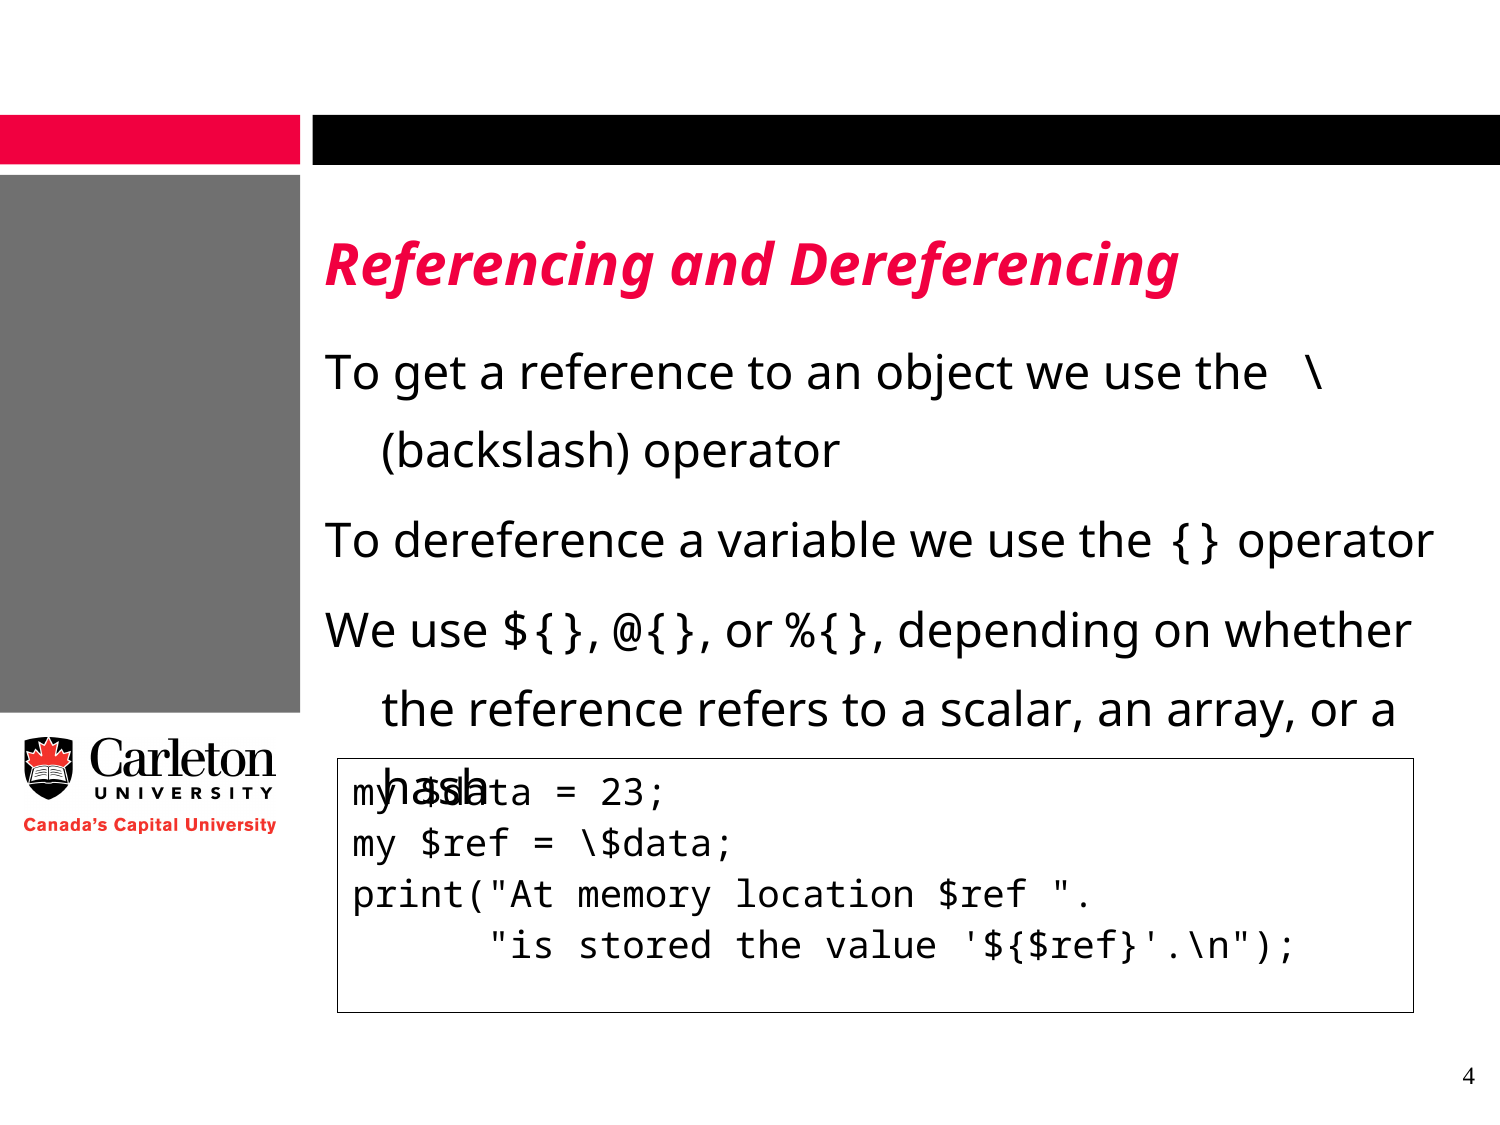

# Referencing and Dereferencing
To get a reference to an object we use the \ (backslash) operator
To dereference a variable we use the {} operator
We use ${}, @{}, or %{}, depending on whether the reference refers to a scalar, an array, or a hash
my $data = 23;
my $ref = \$data;
print("At memory location $ref ".
 "is stored the value '${$ref}'.\n");
4